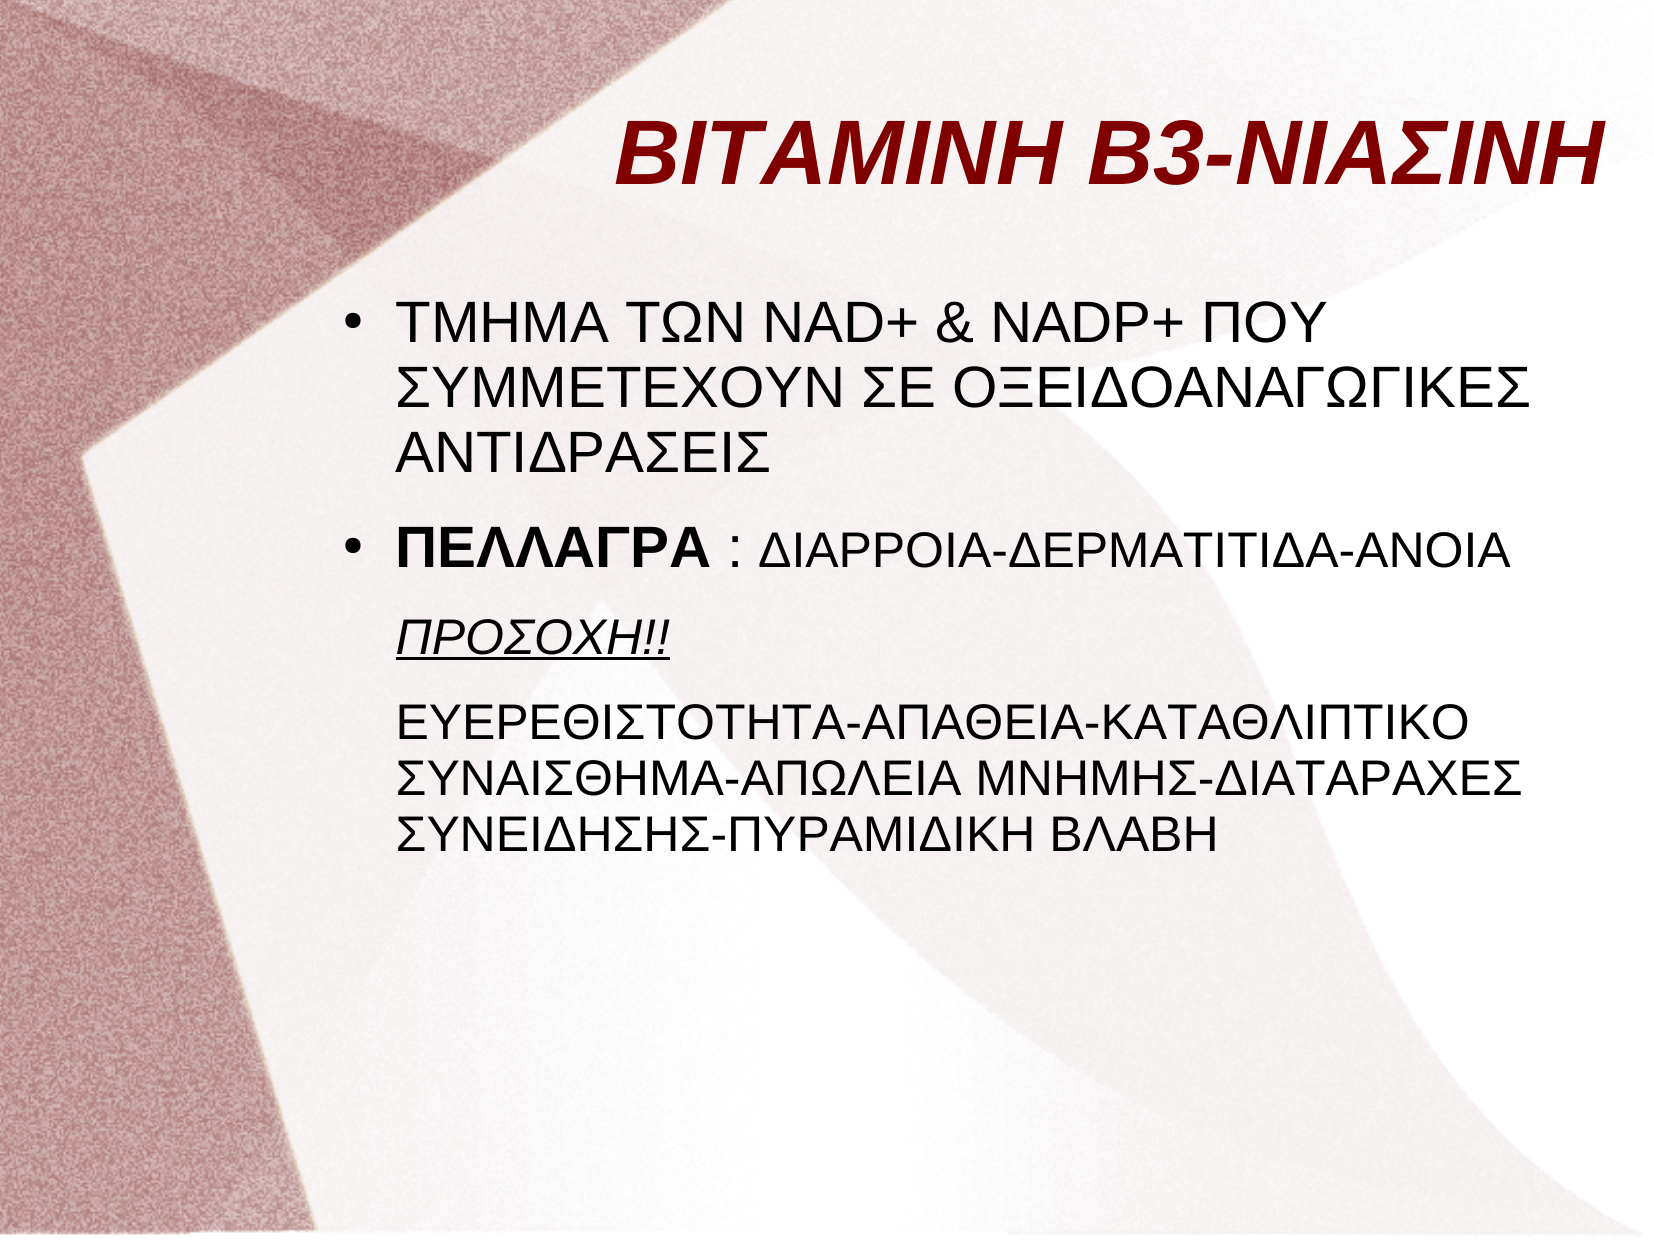

# ΒΙΤΑΜΙΝΗ Β3-ΝΙΑΣΙΝΗ
ΤΜΗΜΑ ΤΩΝ NAD+ & NADP+ ΠΟΥ ΣΥΜΜΕΤΕΧΟΥΝ ΣΕ ΟΞΕΙΔΟΑΝΑΓΩΓΙΚΕΣ ΑΝΤΙΔΡΑΣΕΙΣ
ΠΕΛΛΑΓΡΑ : ΔΙΑΡΡΟΙΑ-ΔΕΡΜΑΤΙΤΙΔΑ-ΑΝΟΙΑ
ΠΡΟΣΟΧΗ!!
ΕΥΕΡΕΘΙΣΤΟΤΗΤΑ-ΑΠΑΘΕΙΑ-ΚΑΤΑΘΛΙΠΤΙΚΟ ΣΥΝΑΙΣΘΗΜΑ-ΑΠΩΛΕΙΑ ΜΝΗΜΗΣ-ΔΙΑΤΑΡΑΧΕΣ ΣΥΝΕΙΔΗΣΗΣ-ΠΥΡΑΜΙΔΙΚΗ ΒΛΑΒΗ